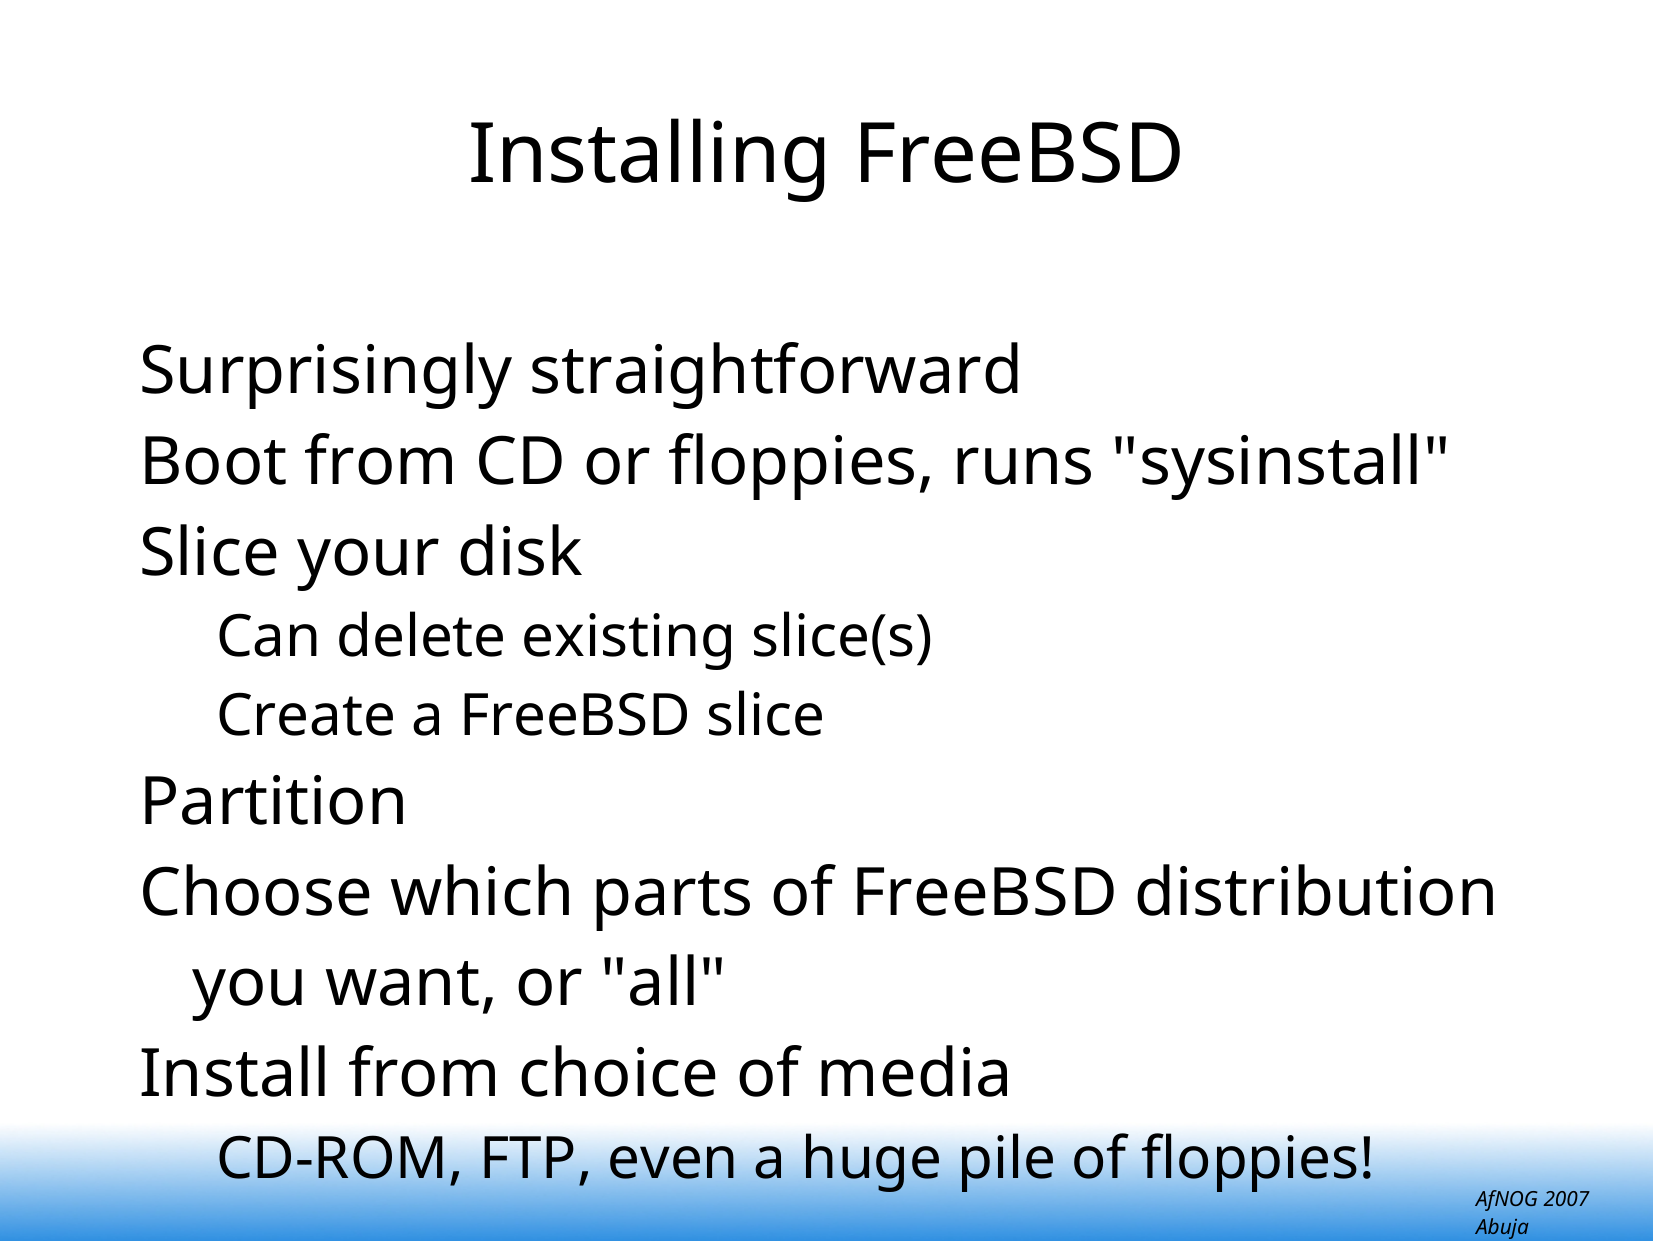

# Installing FreeBSD
Surprisingly straightforward
Boot from CD or floppies, runs "sysinstall"
Slice your disk
Can delete existing slice(s)
Create a FreeBSD slice
Partition
Choose which parts of FreeBSD distribution you want, or "all"
Install from choice of media
CD-ROM, FTP, even a huge pile of floppies!